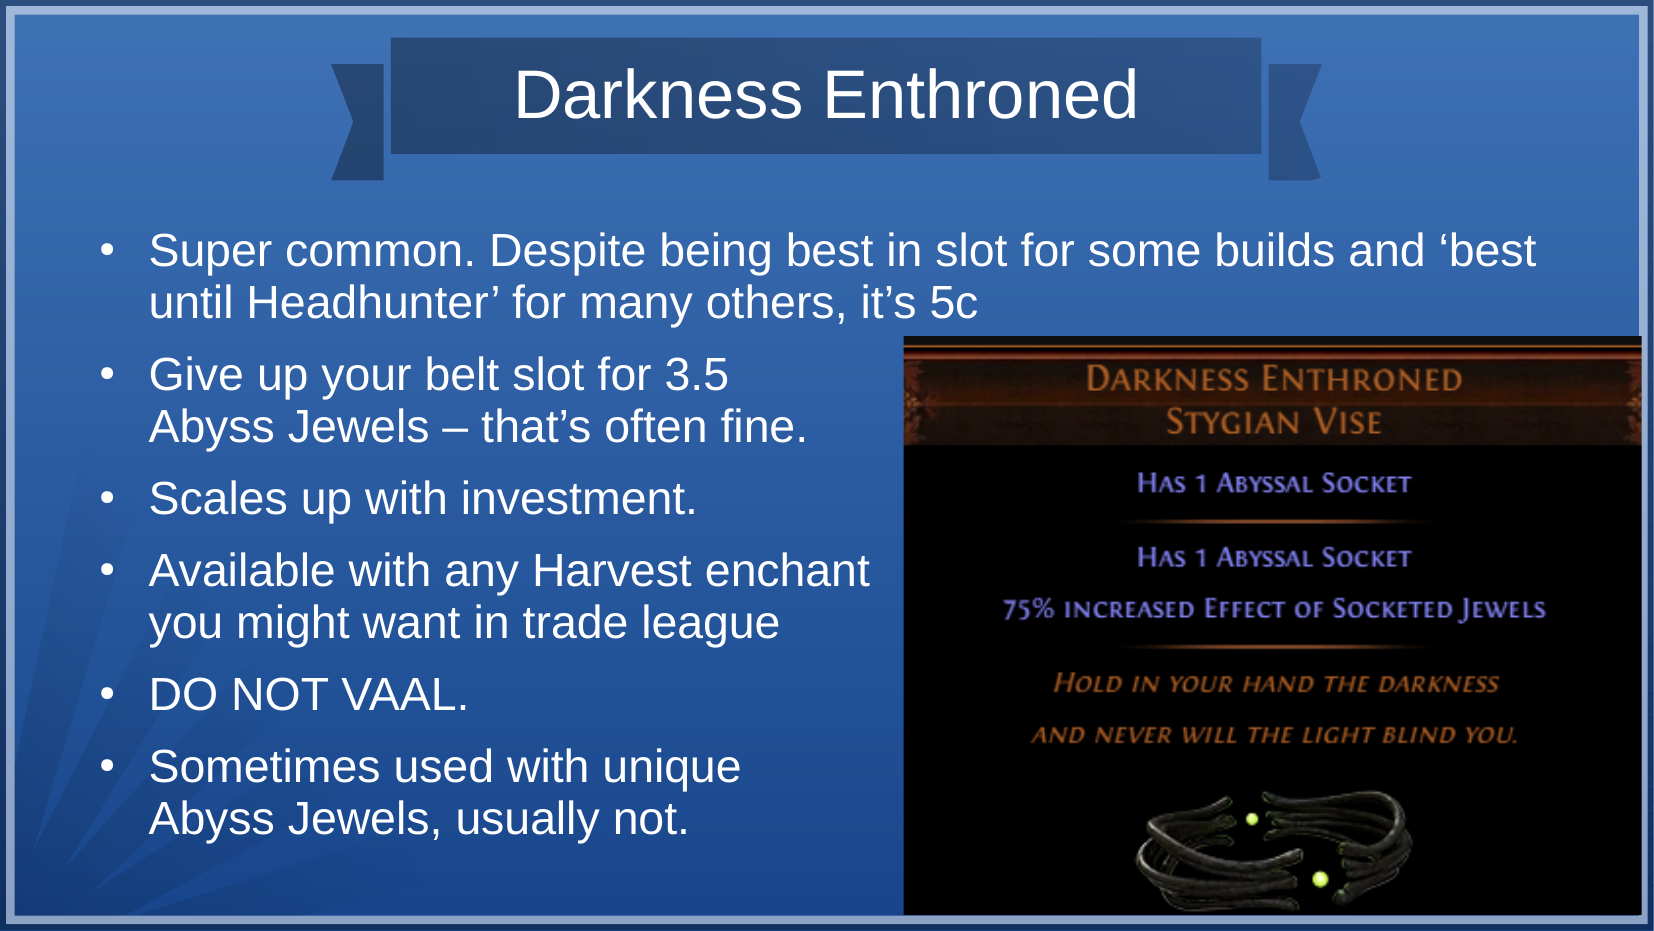

# Darkness Enthroned
Super common. Despite being best in slot for some builds and ‘best until Headhunter’ for many others, it’s 5c
Give up your belt slot for 3.5 Abyss Jewels – that’s often fine.
Scales up with investment.
Available with any Harvest enchant you might want in trade league
DO NOT VAAL.
Sometimes used with unique Abyss Jewels, usually not.